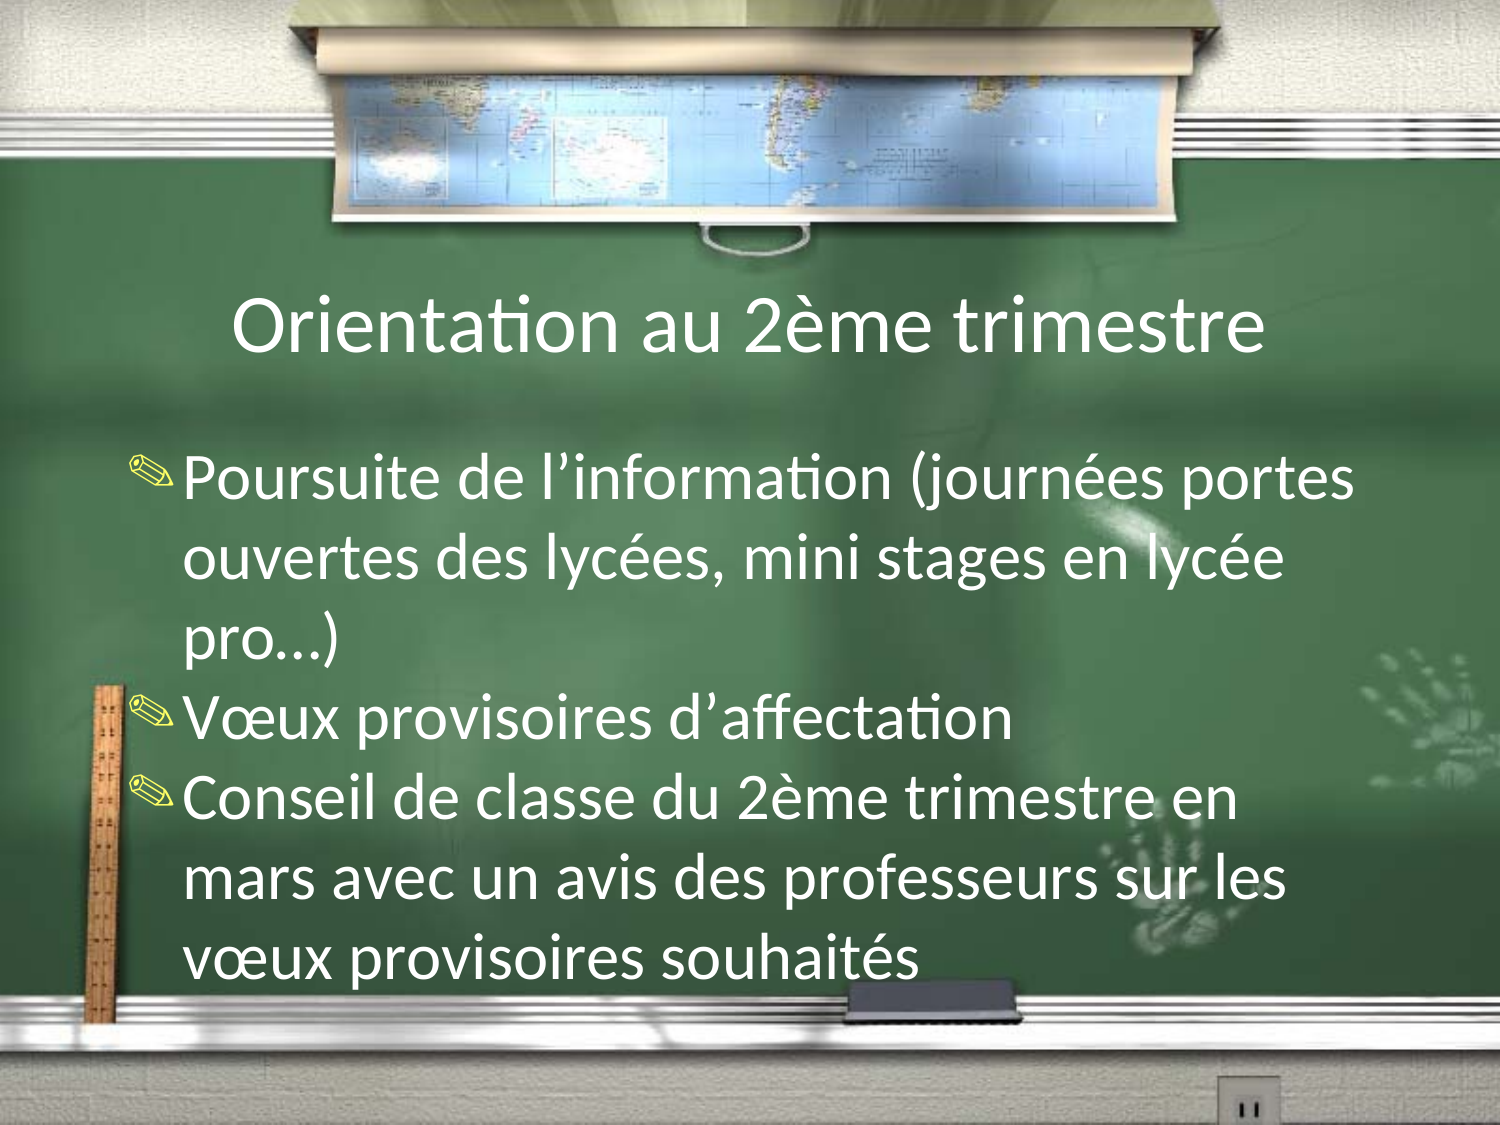

Orientation au 2ème trimestre
Poursuite de l’information (journées portes ouvertes des lycées, mini stages en lycée pro…)
Vœux provisoires d’affectation
Conseil de classe du 2ème trimestre en mars avec un avis des professeurs sur les vœux provisoires souhaités